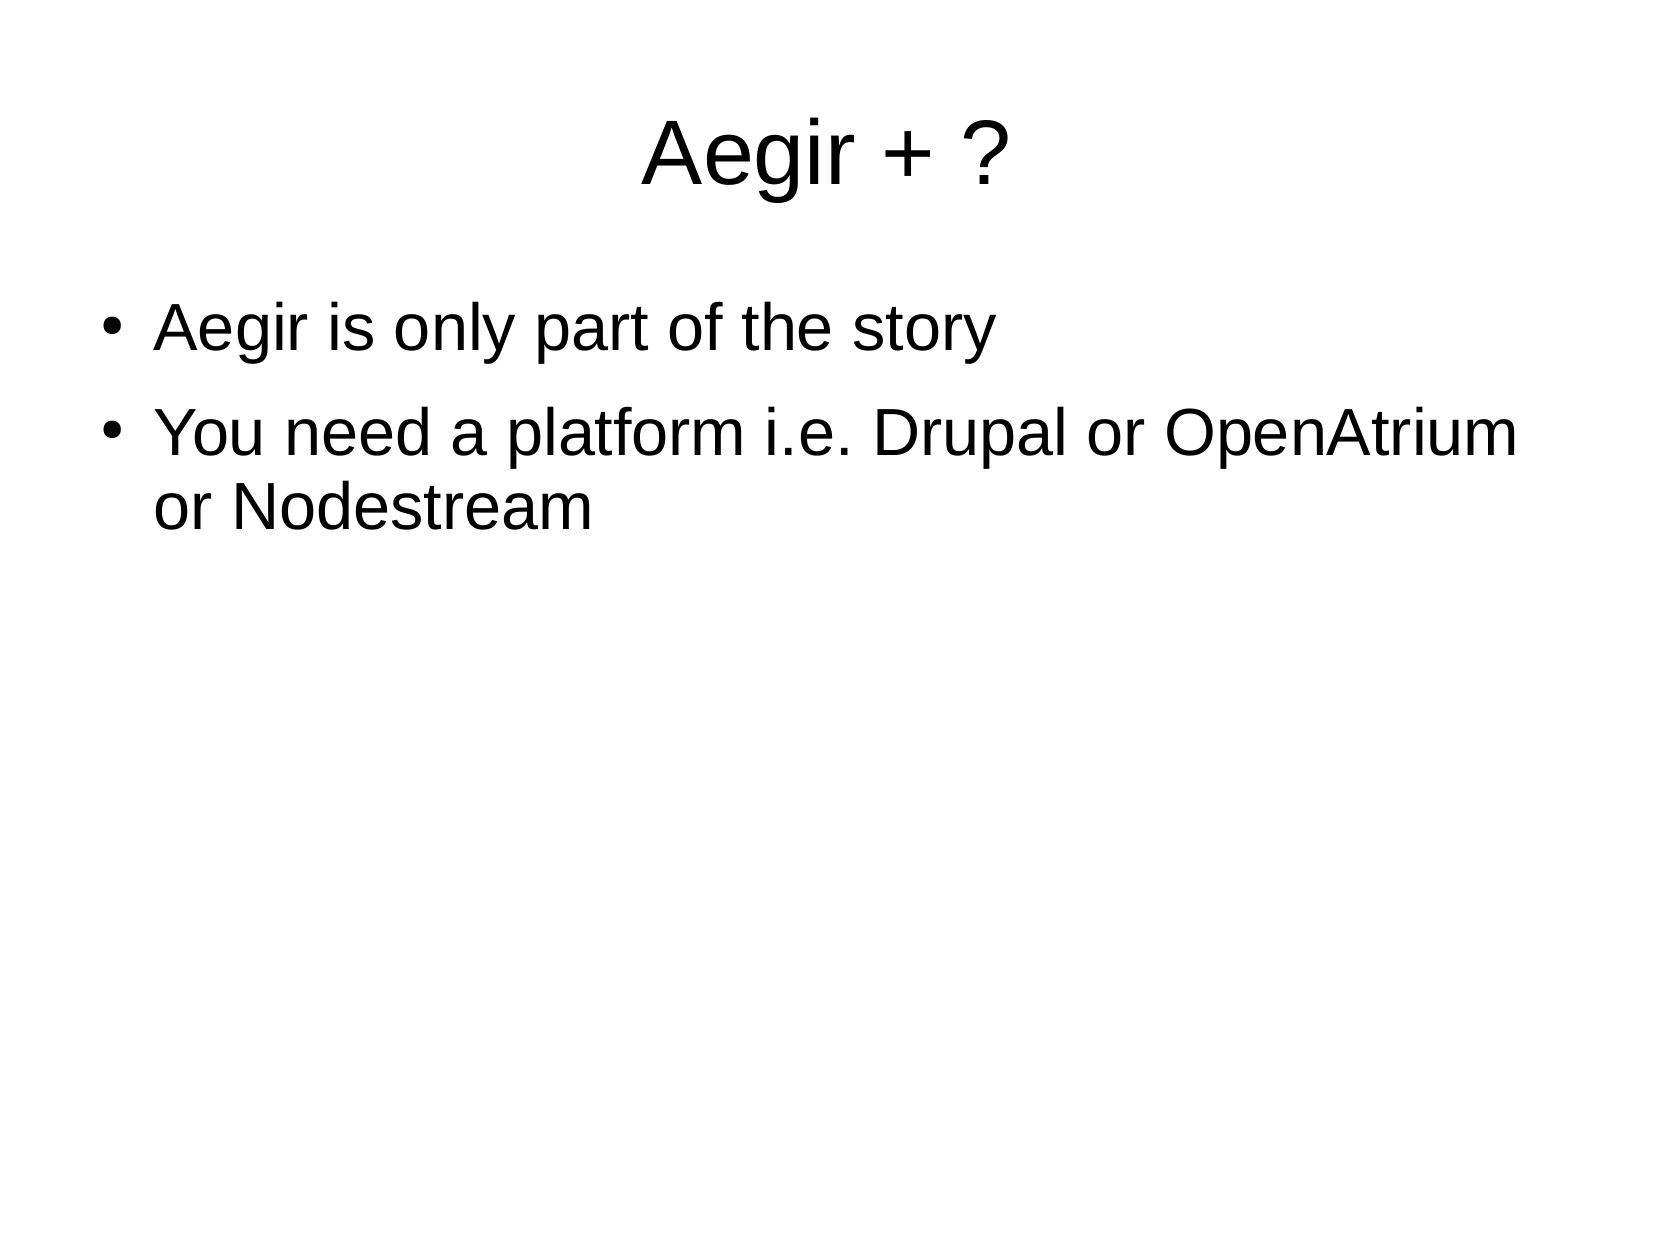

# Aegir + ?
Aegir is only part of the story
You need a platform i.e. Drupal or OpenAtrium or Nodestream